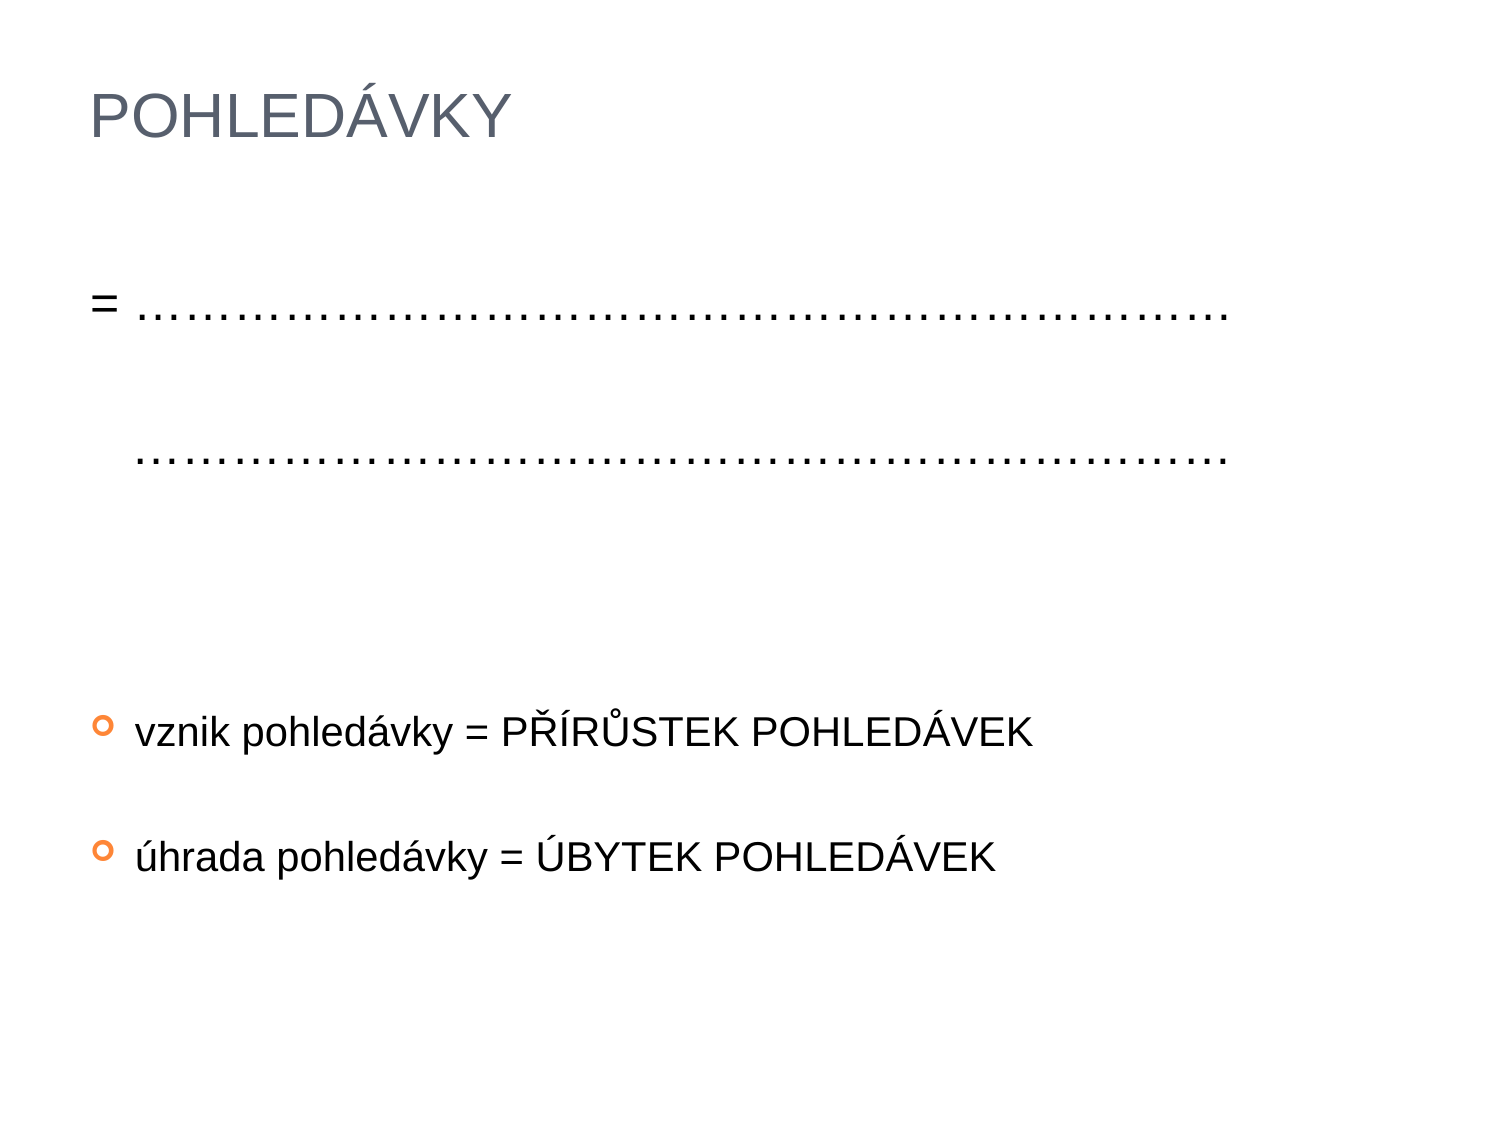

# POHLEDÁVKY
= …………………………………………………………
 …………………………………………………………
vznik pohledávky = PŘÍRŮSTEK POHLEDÁVEK
úhrada pohledávky = ÚBYTEK POHLEDÁVEK